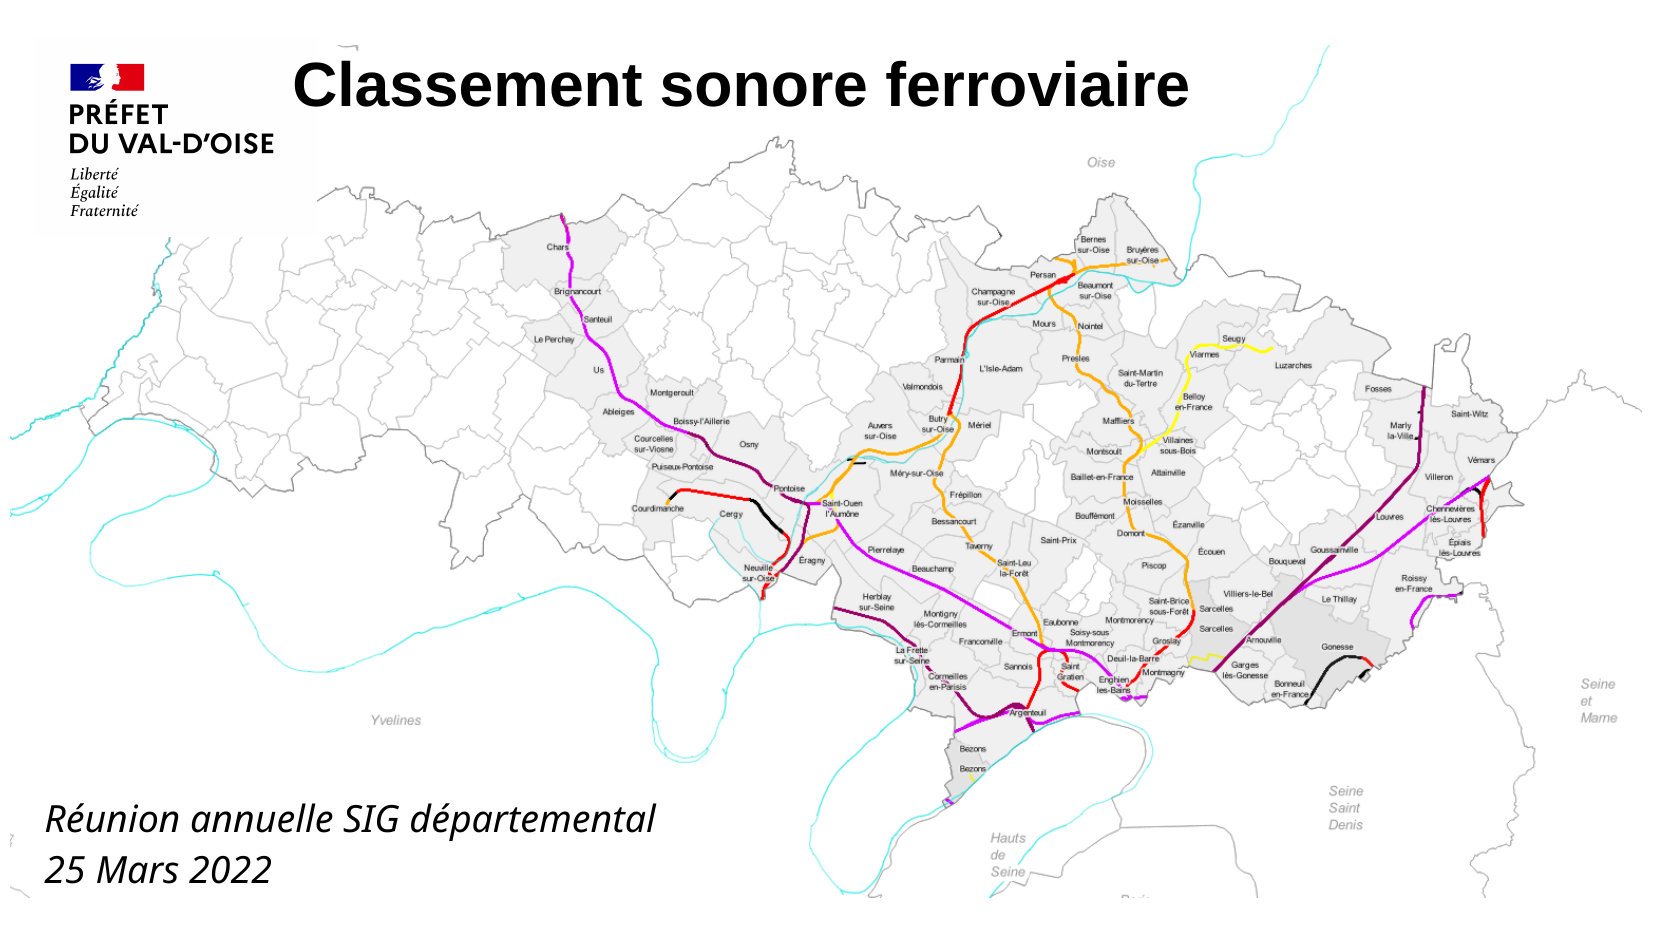

Classement sonore ferroviaire
Réunion annuelle SIG départemental
25 Mars 2022